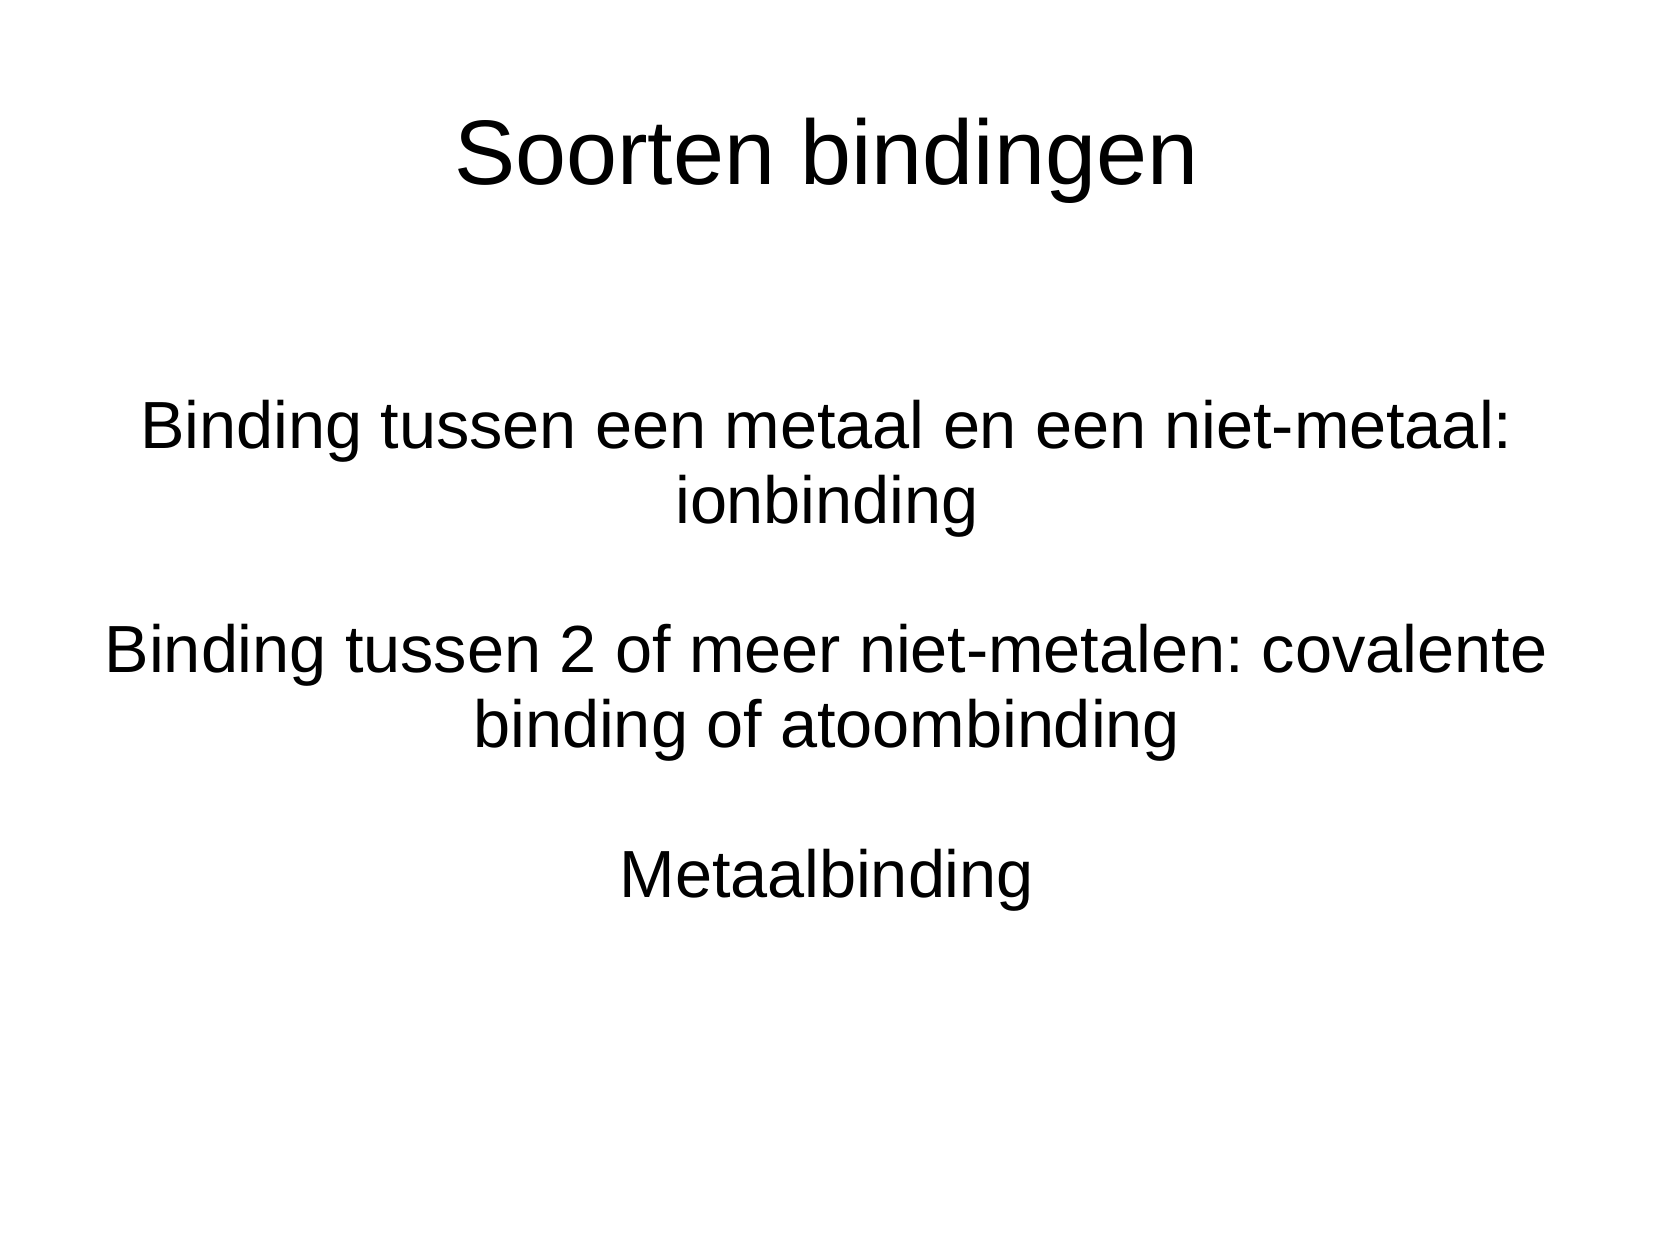

# Soorten bindingen
Binding tussen een metaal en een niet-metaal: ionbinding
Binding tussen 2 of meer niet-metalen: covalente binding of atoombinding
Metaalbinding